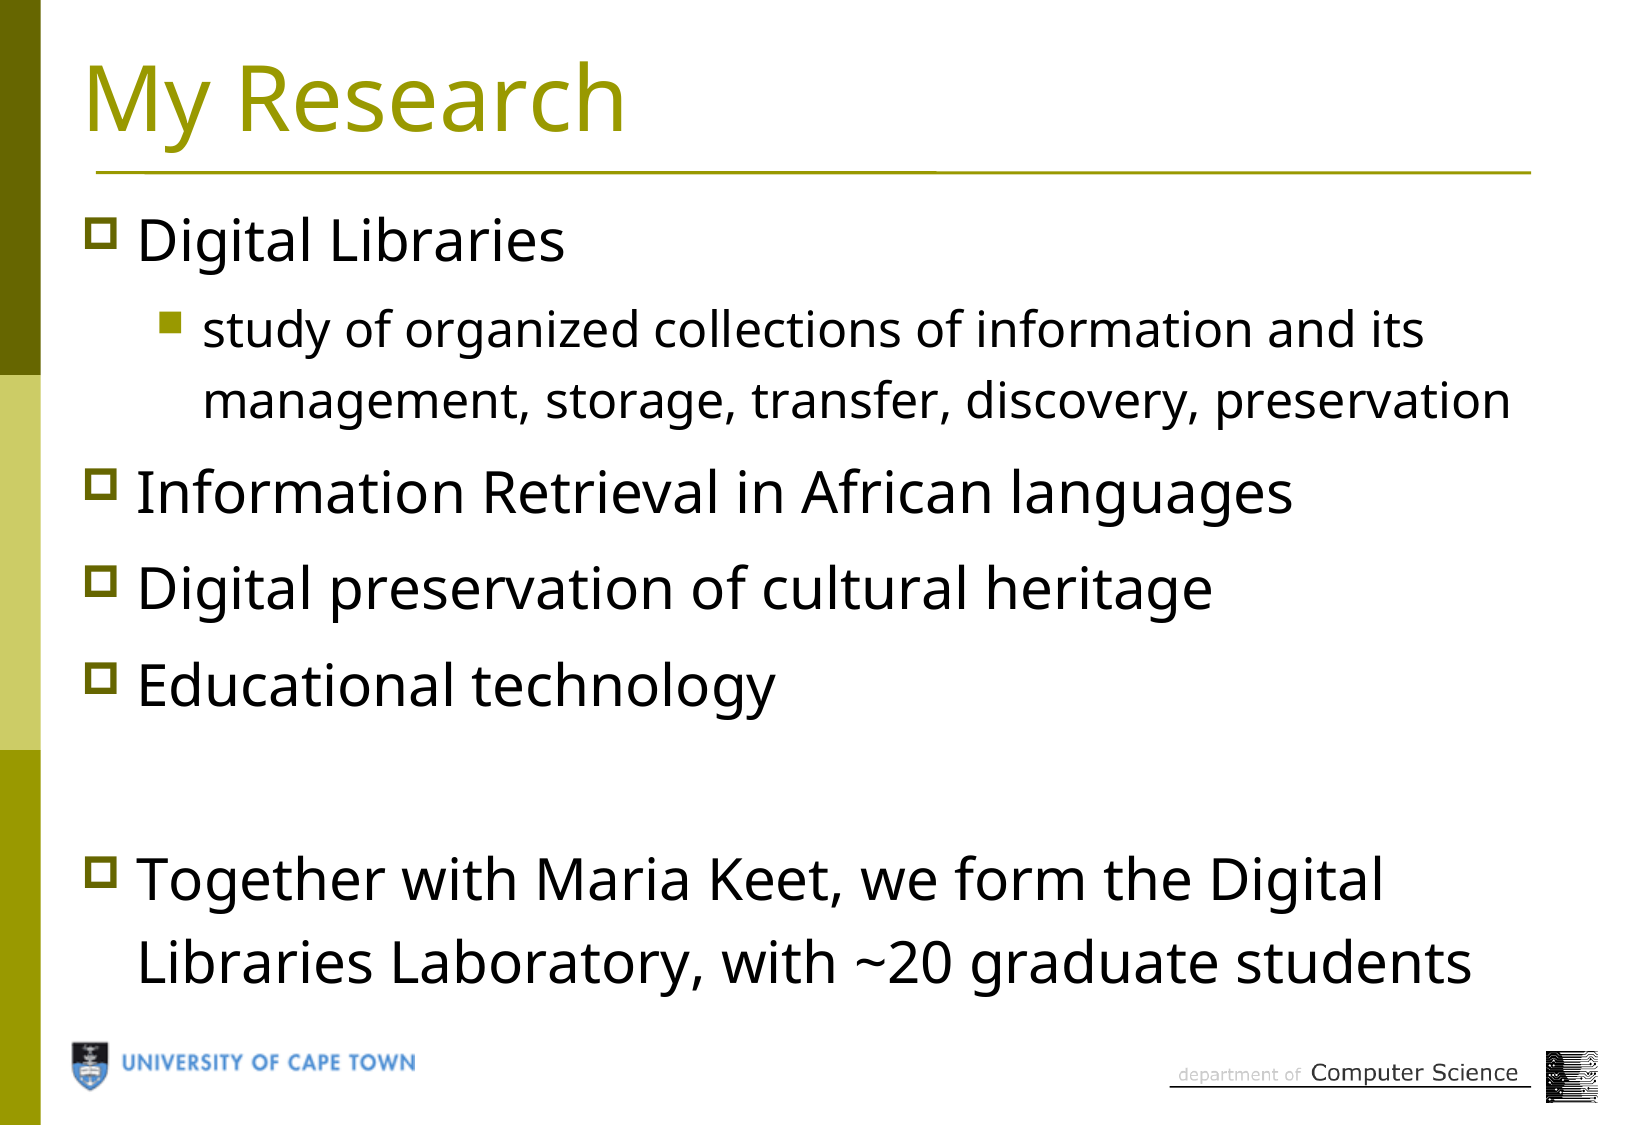

# My Research
Digital Libraries
study of organized collections of information and its management, storage, transfer, discovery, preservation
Information Retrieval in African languages
Digital preservation of cultural heritage
Educational technology
Together with Maria Keet, we form the Digital Libraries Laboratory, with ~20 graduate students